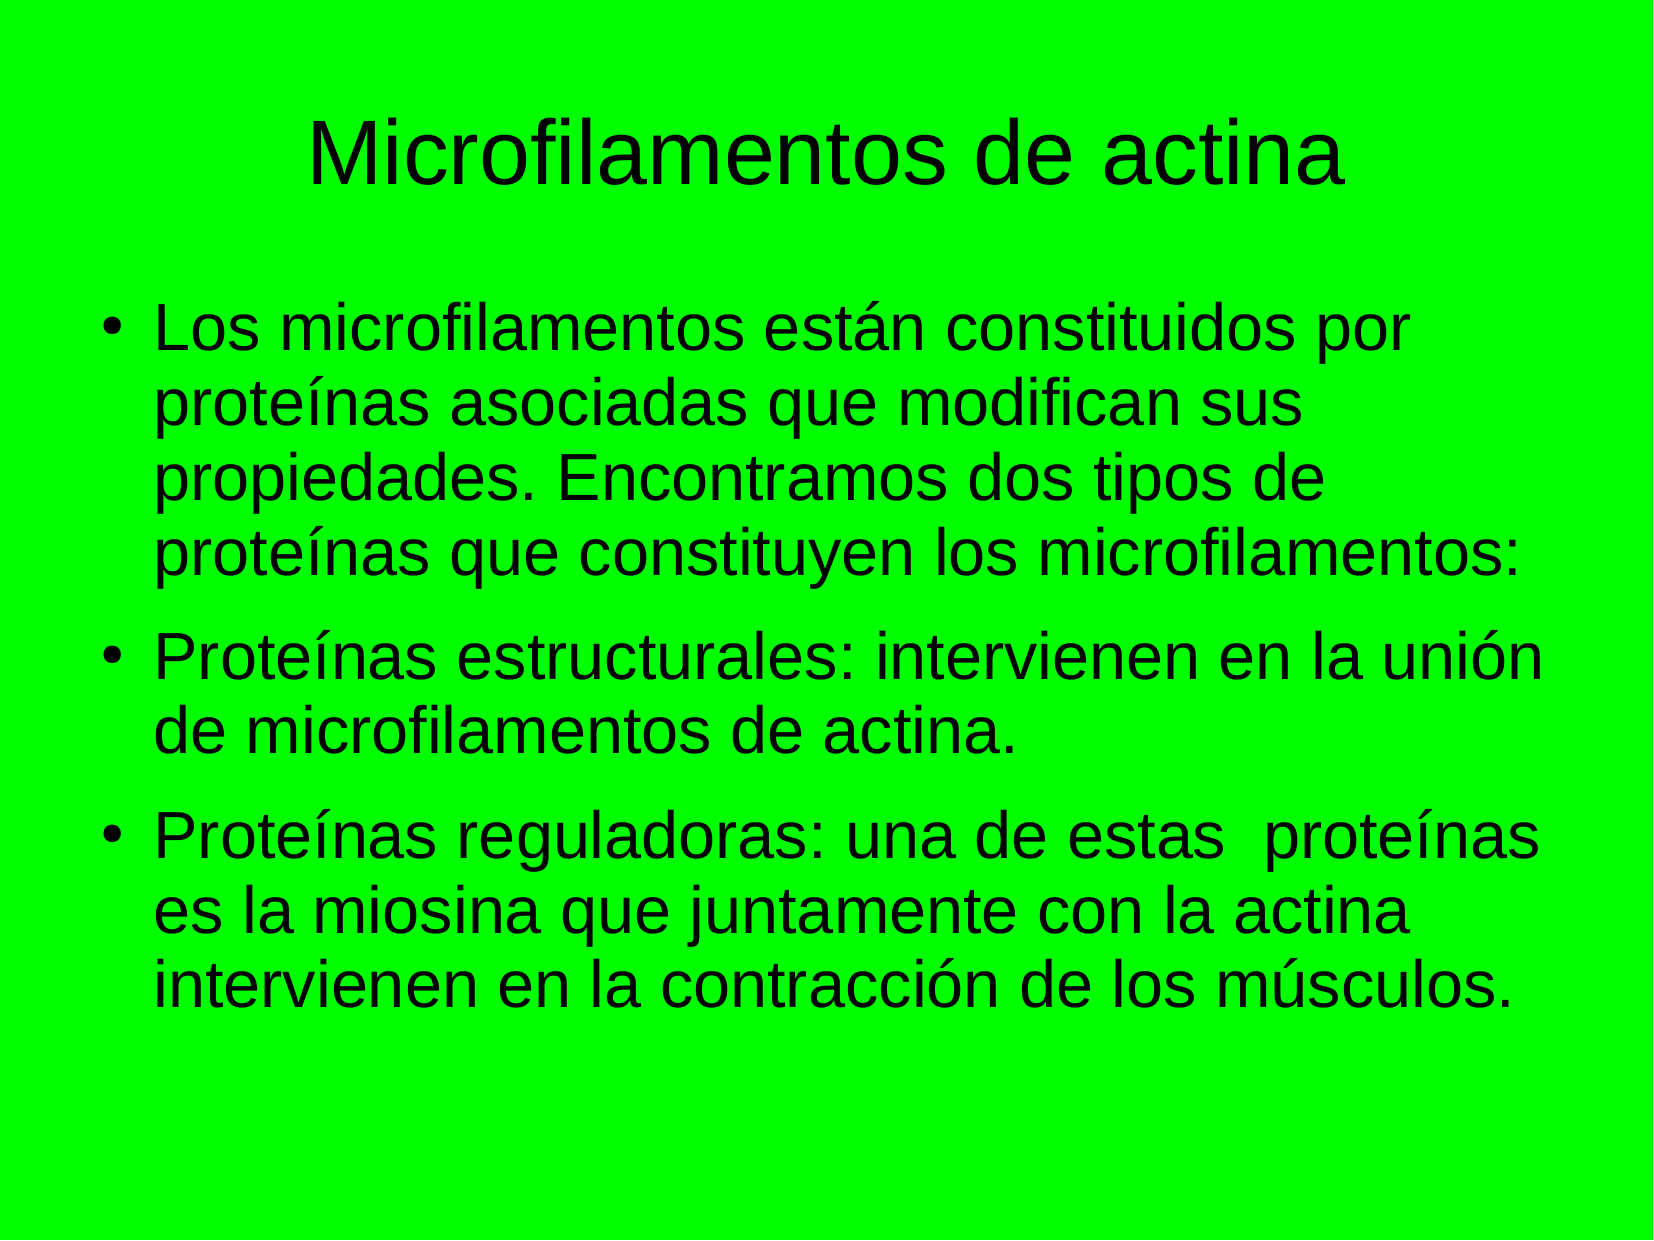

# Microfilamentos de actina
Los microfilamentos están constituidos por proteínas asociadas que modifican sus propiedades. Encontramos dos tipos de proteínas que constituyen los microfilamentos:
Proteínas estructurales: intervienen en la unión de microfilamentos de actina.
Proteínas reguladoras: una de estas proteínas es la miosina que juntamente con la actina intervienen en la contracción de los músculos.